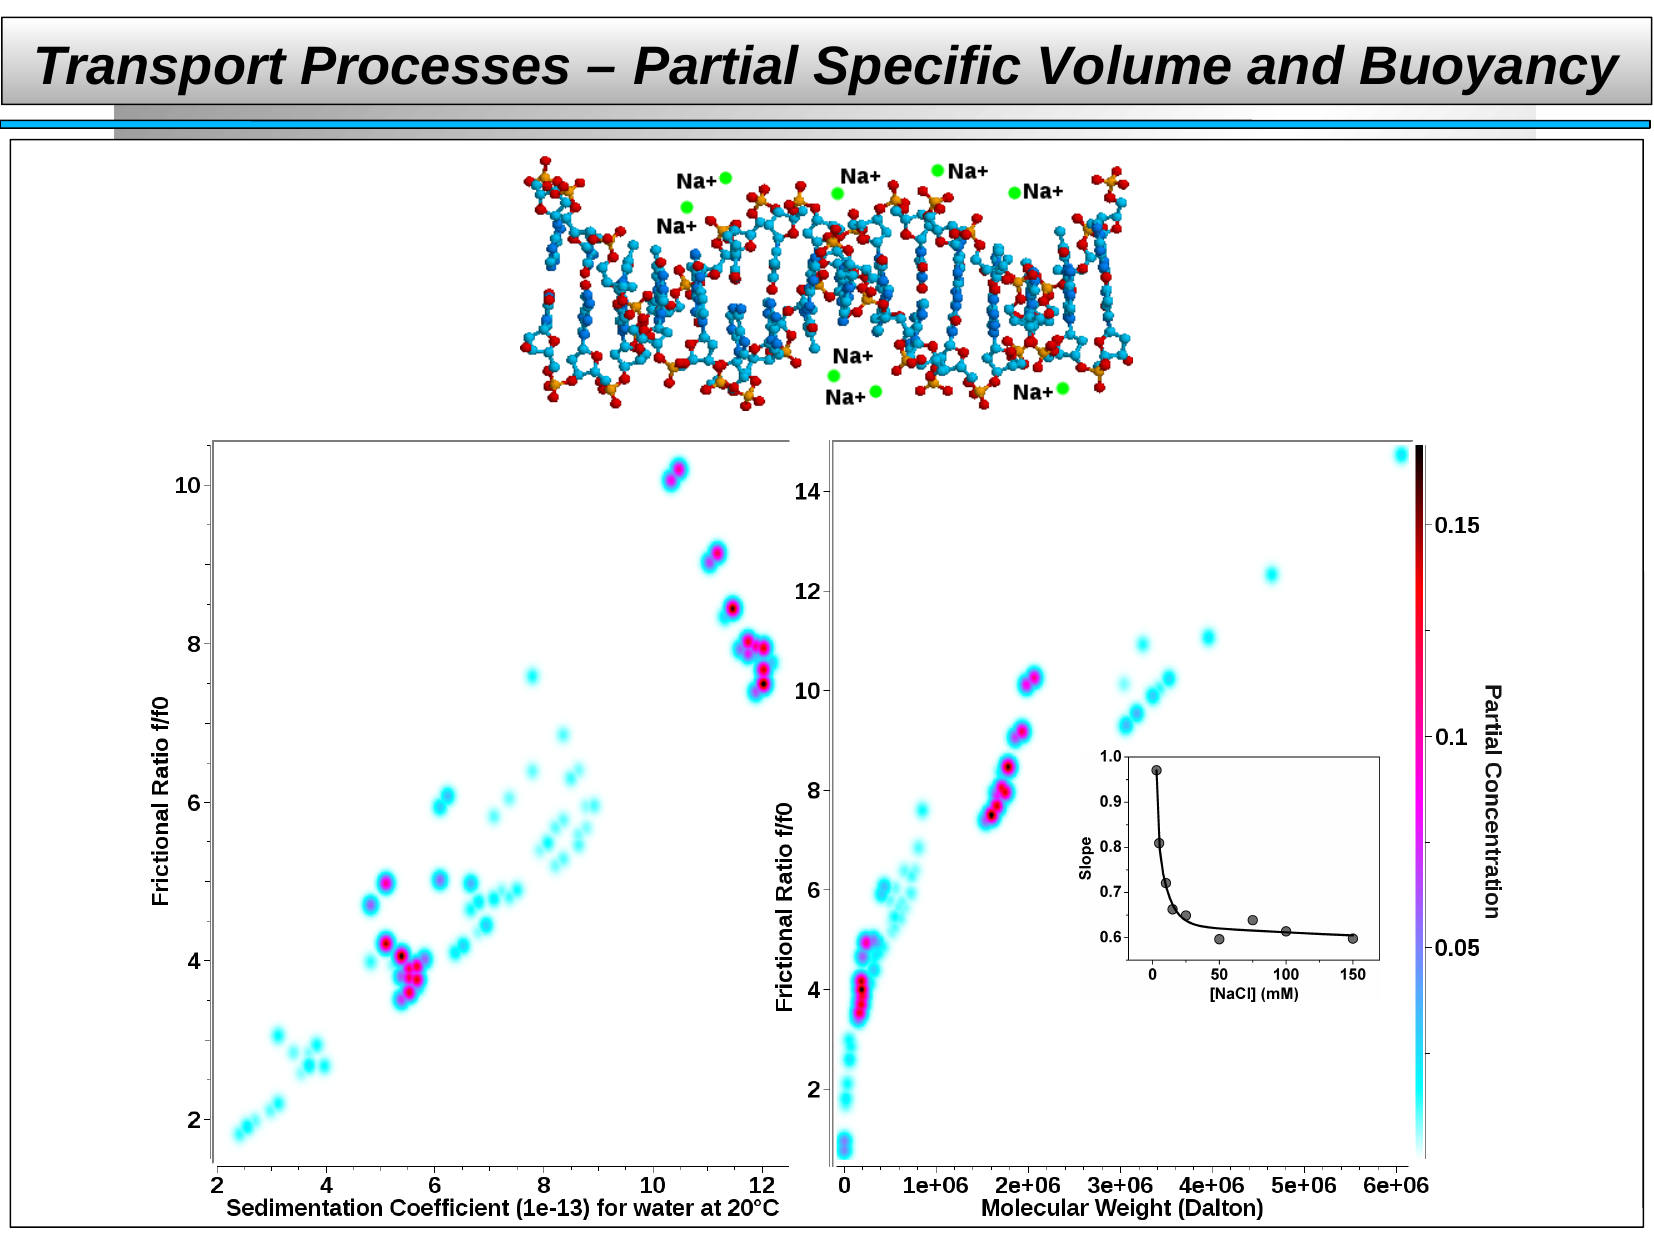

Transport Processes – Partial Specific Volume and Buoyancy